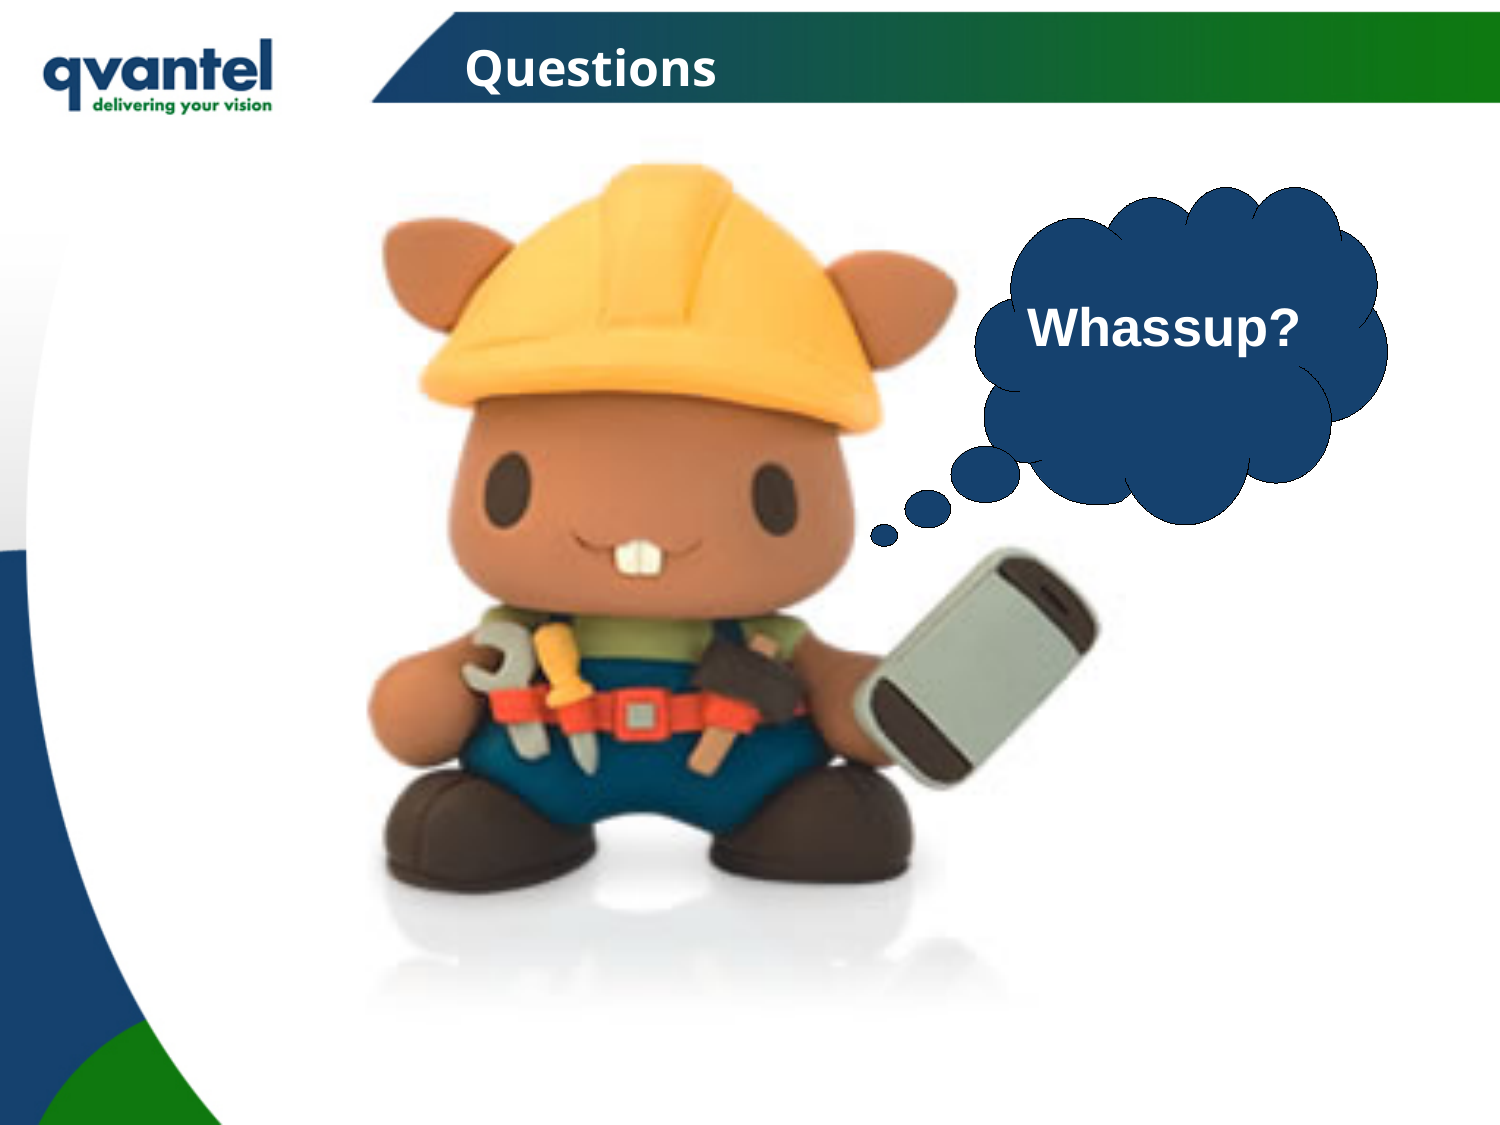

# Questions
Whassup?
© 2007 Qvantel Oy - http://www.qvantel.com